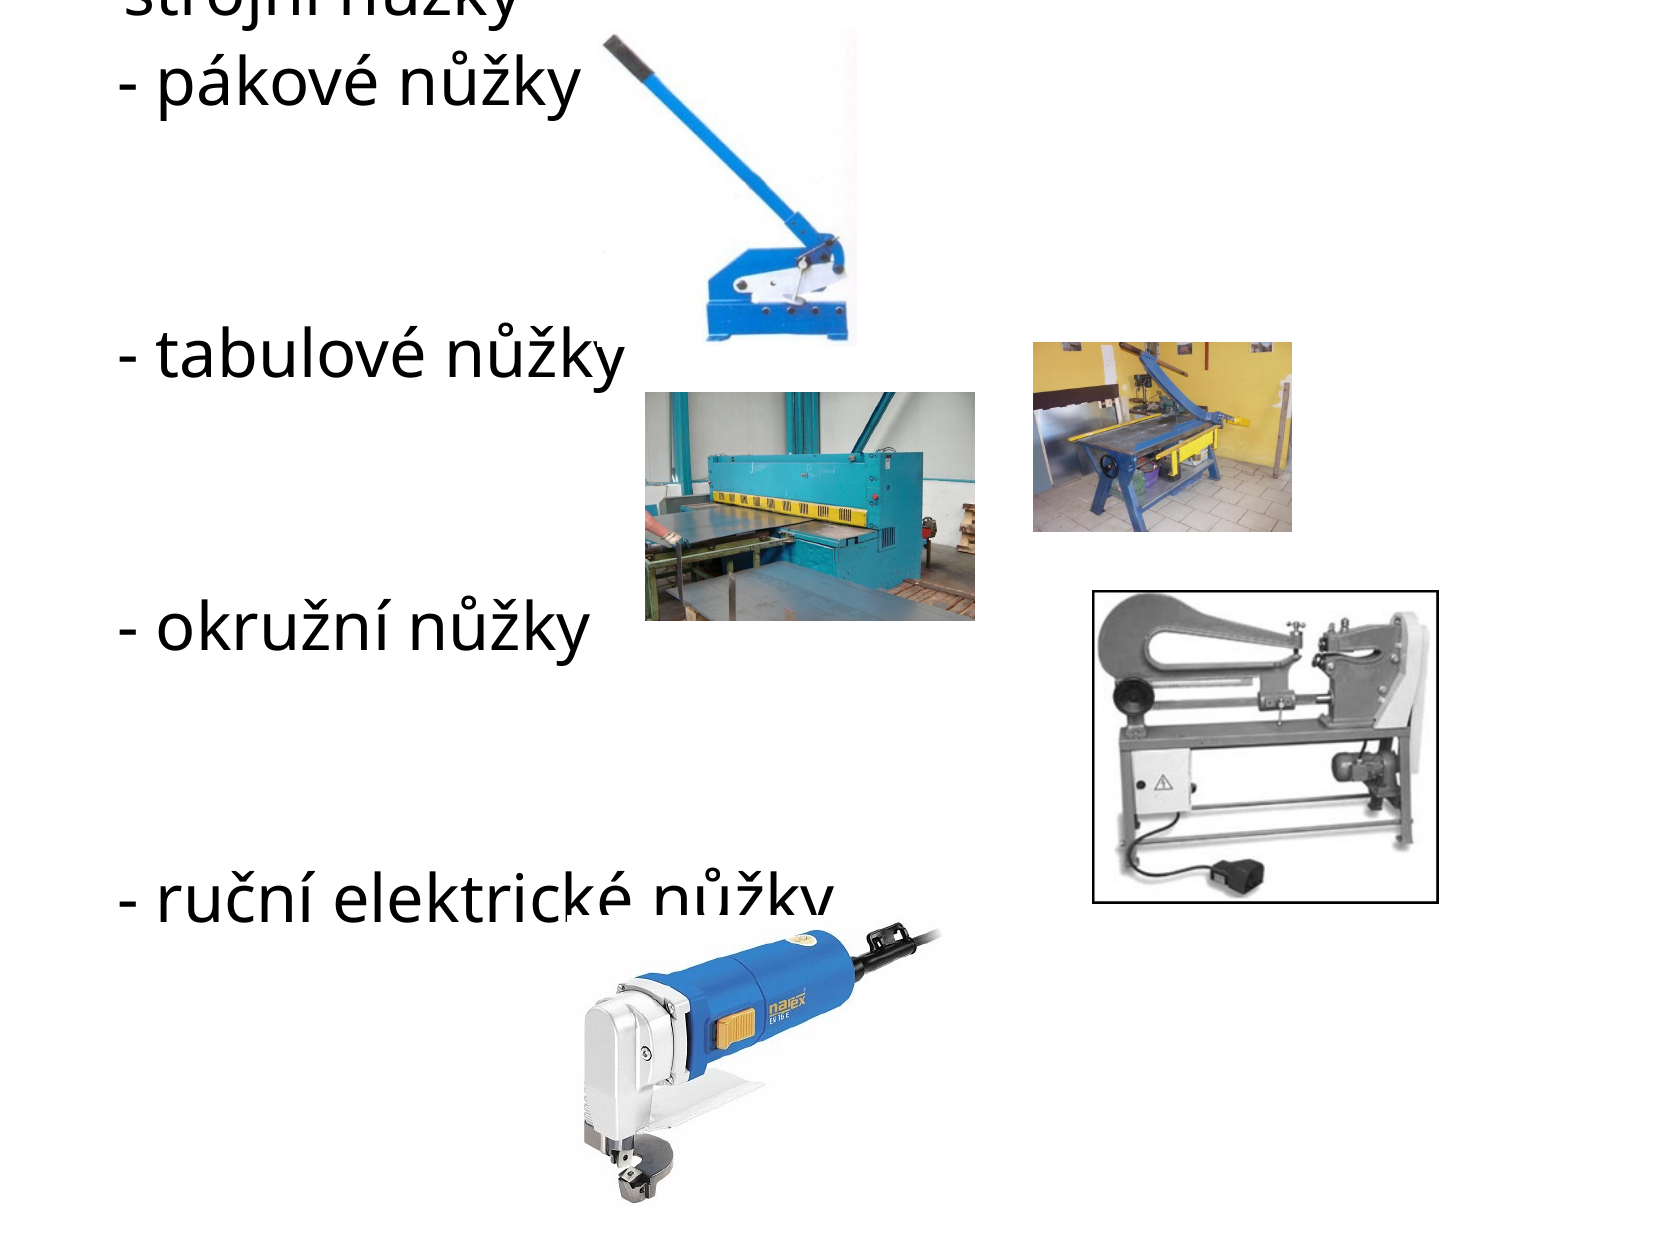

# strojní nůžky
 - pákové nůžky
 - tabulové nůžky
 - okružní nůžky
 - ruční elektrické nůžky